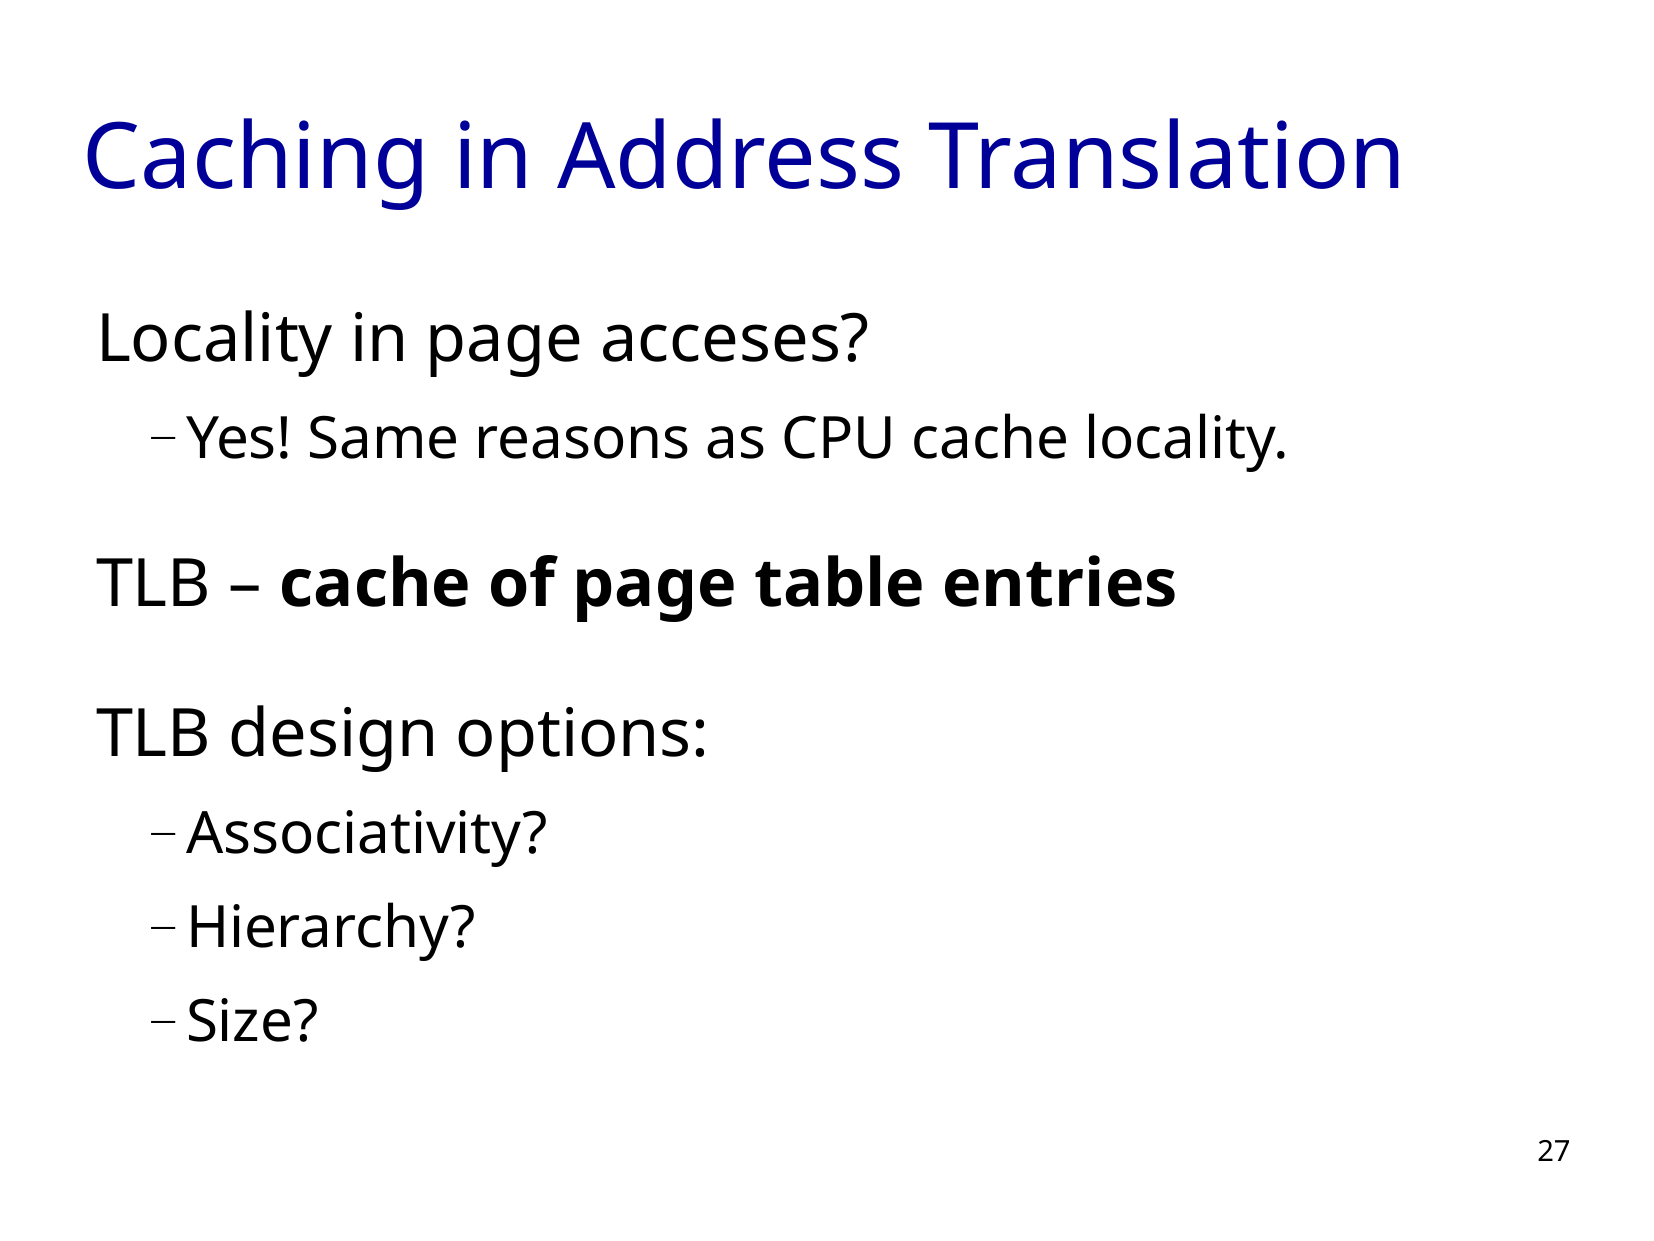

# Caching in Address Translation
Locality in page acceses?
Yes! Same reasons as CPU cache locality.
TLB – cache of page table entries
TLB design options:
Associativity?
Hierarchy?
Size?
27